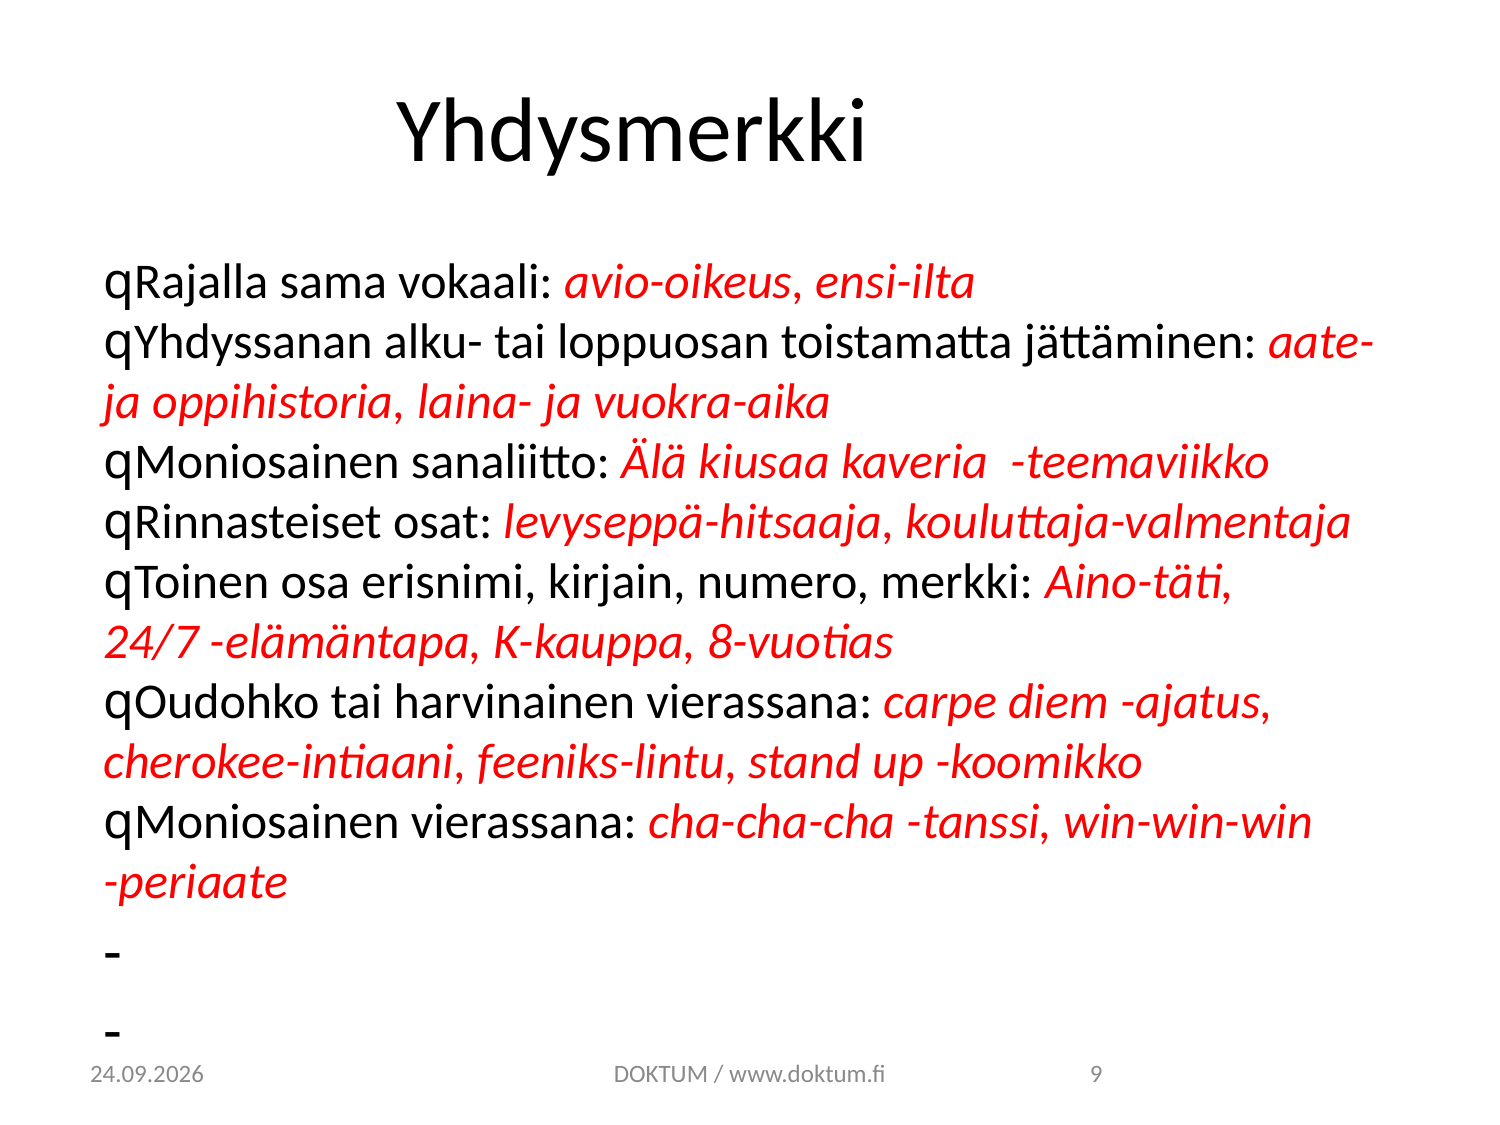

# Yhdysmerkki
Rajalla sama vokaali: avio-oikeus, ensi-ilta
Yhdyssanan alku- tai loppuosan toistamatta jättäminen: aate- ja oppihistoria, laina- ja vuokra-aika
Moniosainen sanaliitto: Älä kiusaa kaveria -teemaviikko
Rinnasteiset osat: levyseppä-hitsaaja, kouluttaja-valmentaja
Toinen osa erisnimi, kirjain, numero, merkki: Aino-täti,
24/7 -elämäntapa, K-kauppa, 8-vuotias
Oudohko tai harvinainen vierassana: carpe diem -ajatus, cherokee-intiaani, feeniks-lintu, stand up -koomikko
Moniosainen vierassana: cha-cha-cha -tanssi, win-win-win
-periaate
DOKTUM / www.doktum.fi